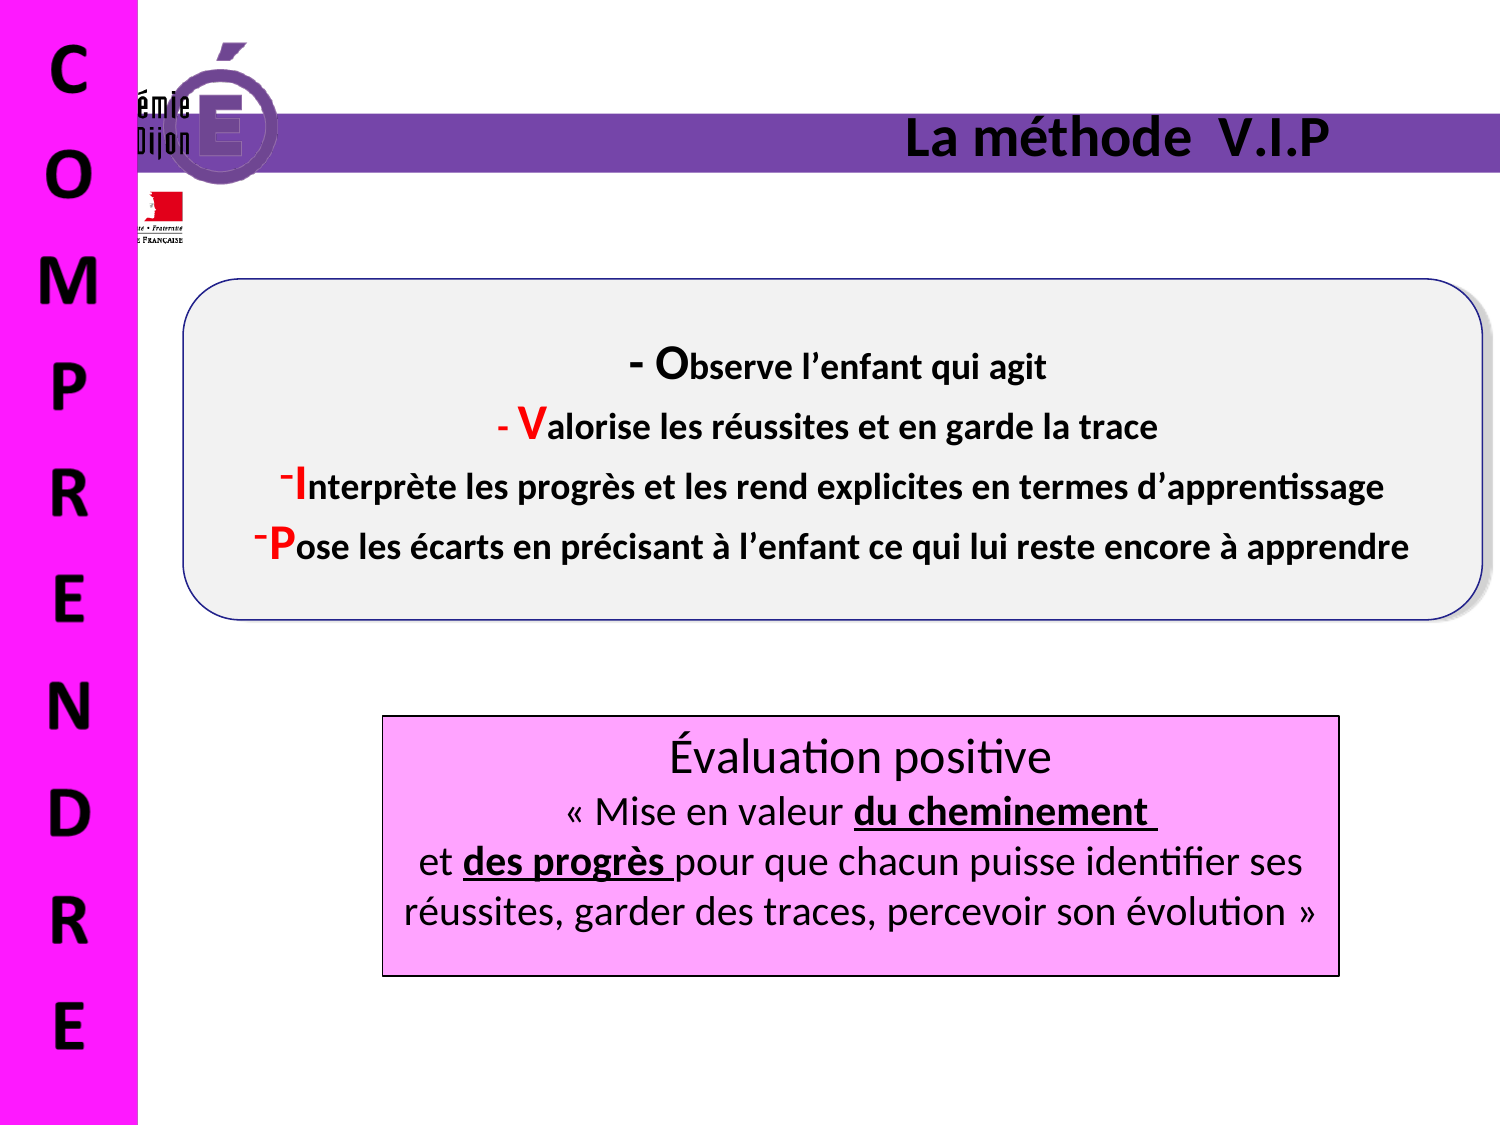

La méthode V.I.P
 - Observe l’enfant qui agit
- Valorise les réussites et en garde la trace
Interprète les progrès et les rend explicites en termes d’apprentissage
Pose les écarts en précisant à l’enfant ce qui lui reste encore à apprendre
Évaluation positive
« Mise en valeur du cheminement
et des progrès pour que chacun puisse identifier ses réussites, garder des traces, percevoir son évolution »